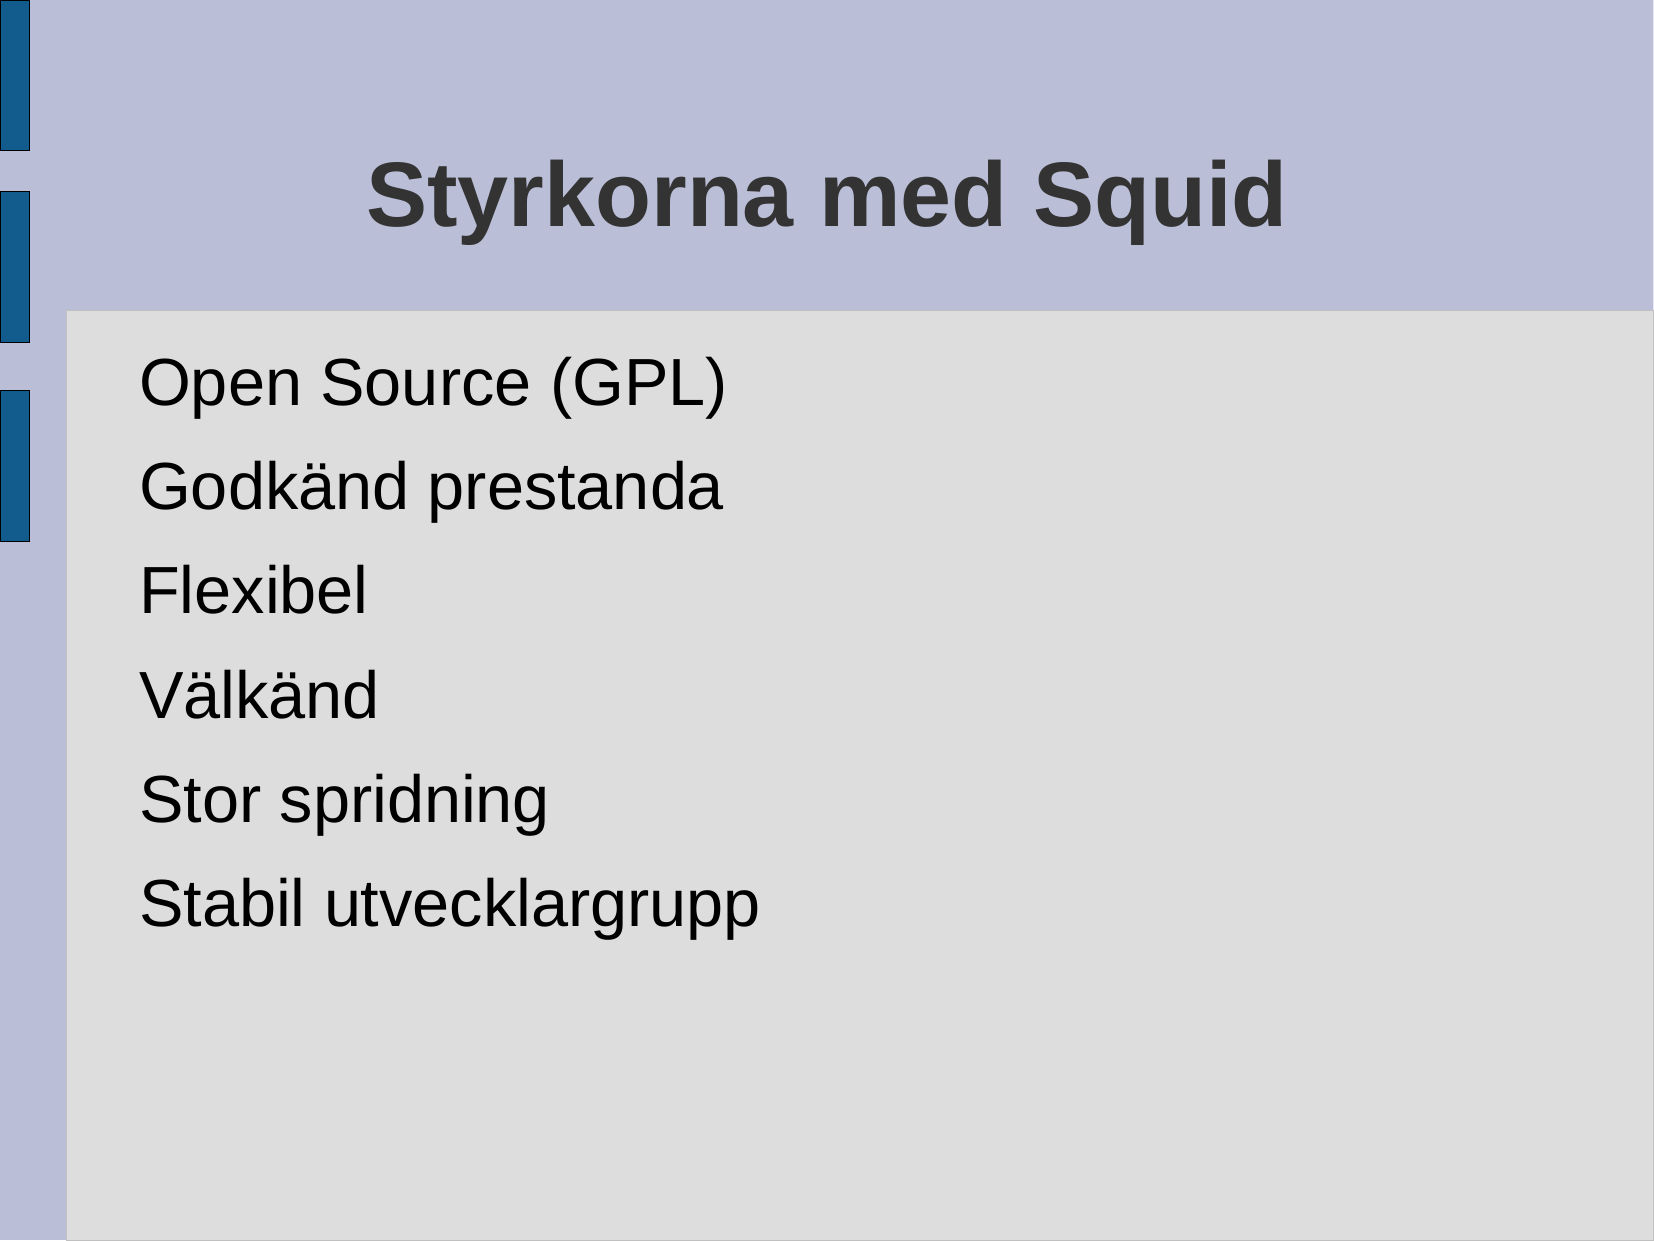

# Styrkorna med Squid
Open Source (GPL)
Godkänd prestanda
Flexibel
Välkänd
Stor spridning
Stabil utvecklargrupp